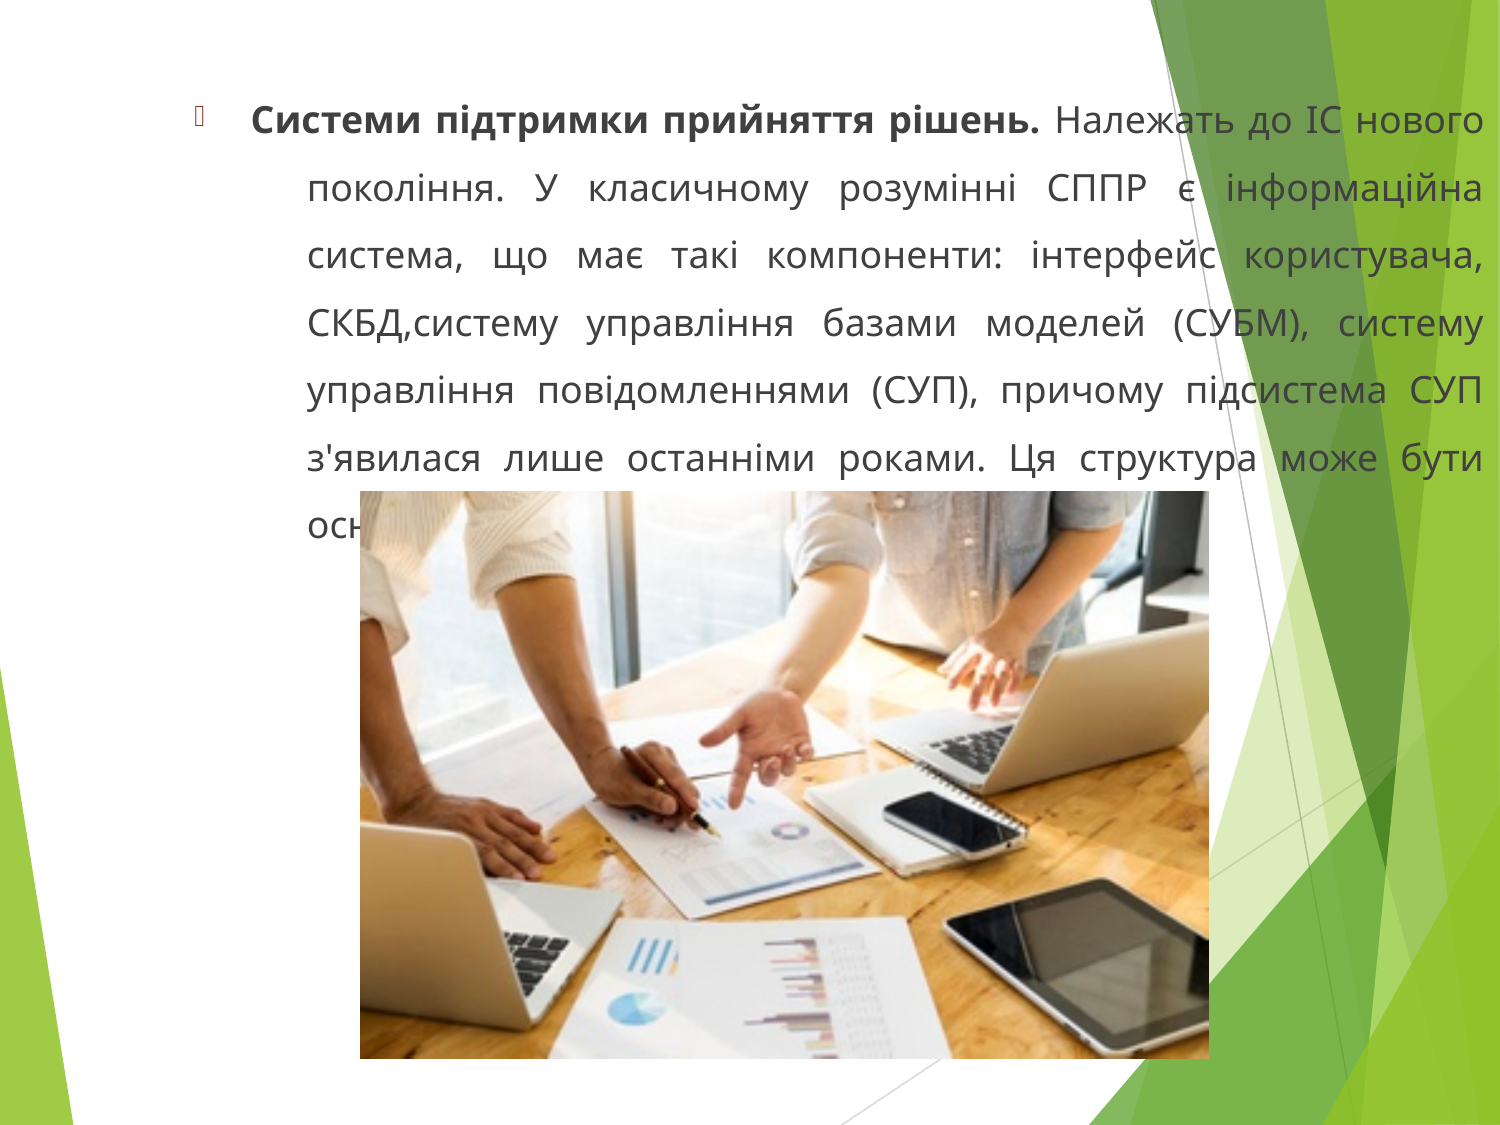

# Системи підтримки прийняття рішень. Належать до ІС нового покоління. У класичному розумінні СППР є інформаційна система, що має такі компоненти: інтерфейс користувача, СКБД,систему управління базами моделей (СУБМ), систему управління повідомленнями (СУП), причому підсистема СУП з'явилася лише останніми роками. Ця структура може бути основою для виокремлення дійсних СППР.